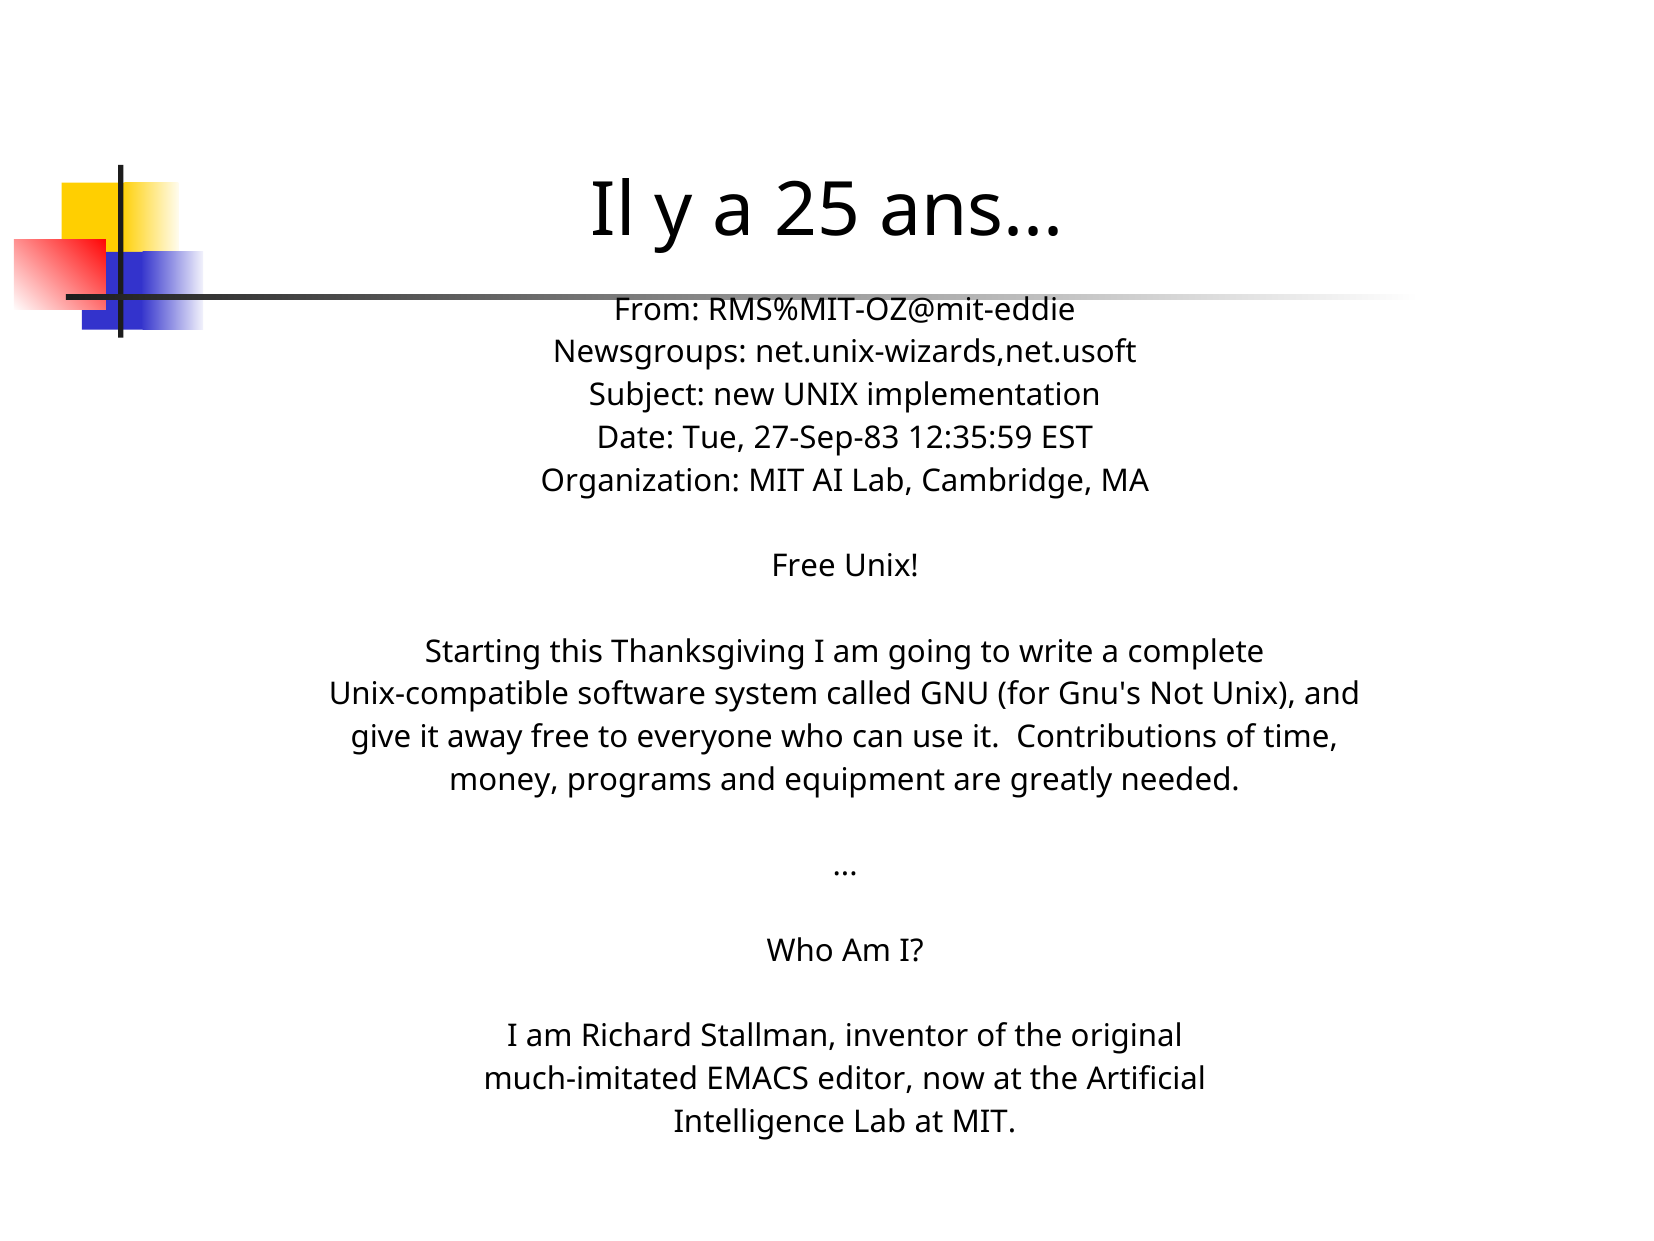

# Il y a 25 ans...
From: RMS%MIT-OZ@mit-eddie
Newsgroups: net.unix-wizards,net.usoft
Subject: new UNIX implementation
Date: Tue, 27-Sep-83 12:35:59 EST
Organization: MIT AI Lab, Cambridge, MA
Free Unix!
Starting this Thanksgiving I am going to write a complete
Unix-compatible software system called GNU (for Gnu's Not Unix), and
give it away free to everyone who can use it. Contributions of time,
money, programs and equipment are greatly needed.
...
Who Am I?
I am Richard Stallman, inventor of the original
much-imitated EMACS editor, now at the Artificial
Intelligence Lab at MIT.